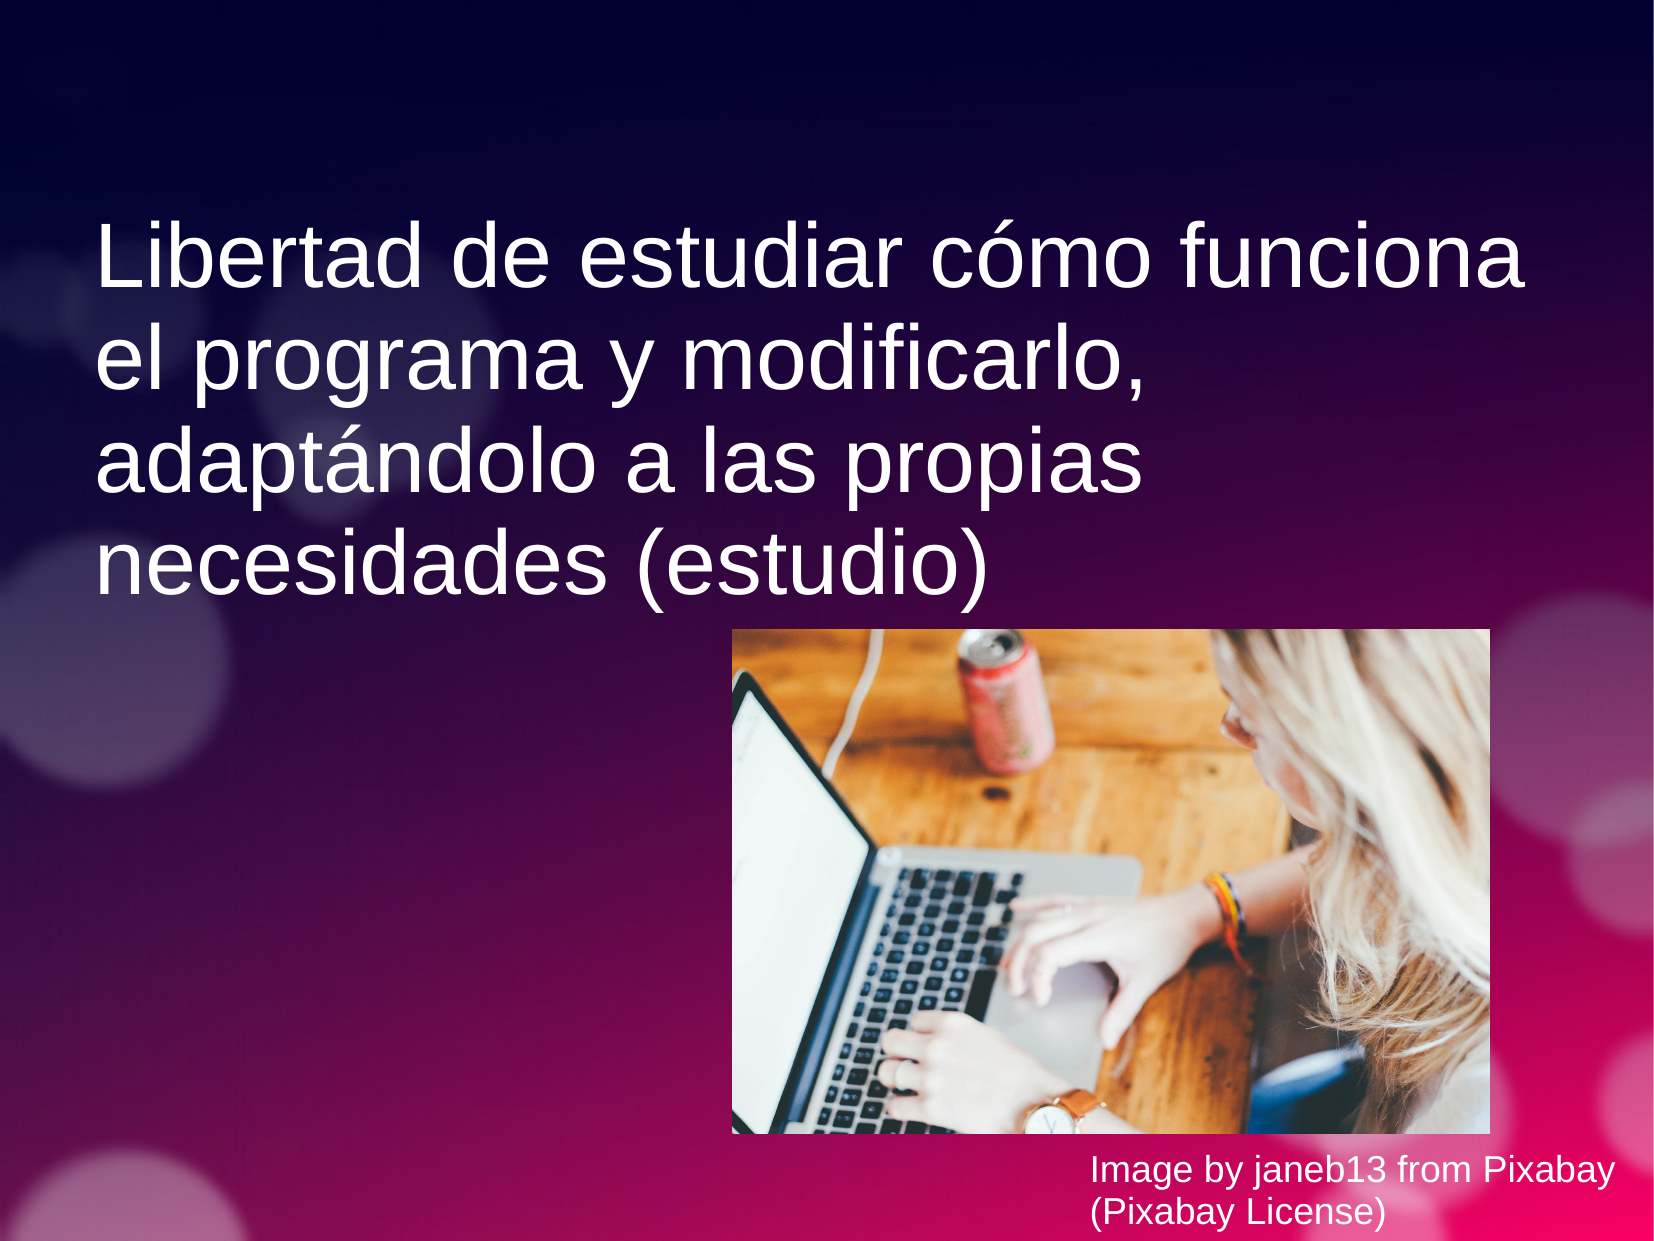

# Libertad de estudiar cómo funciona el programa y modificarlo, adaptándolo a las propias necesidades (estudio)
Image by janeb13 from Pixabay (Pixabay License)